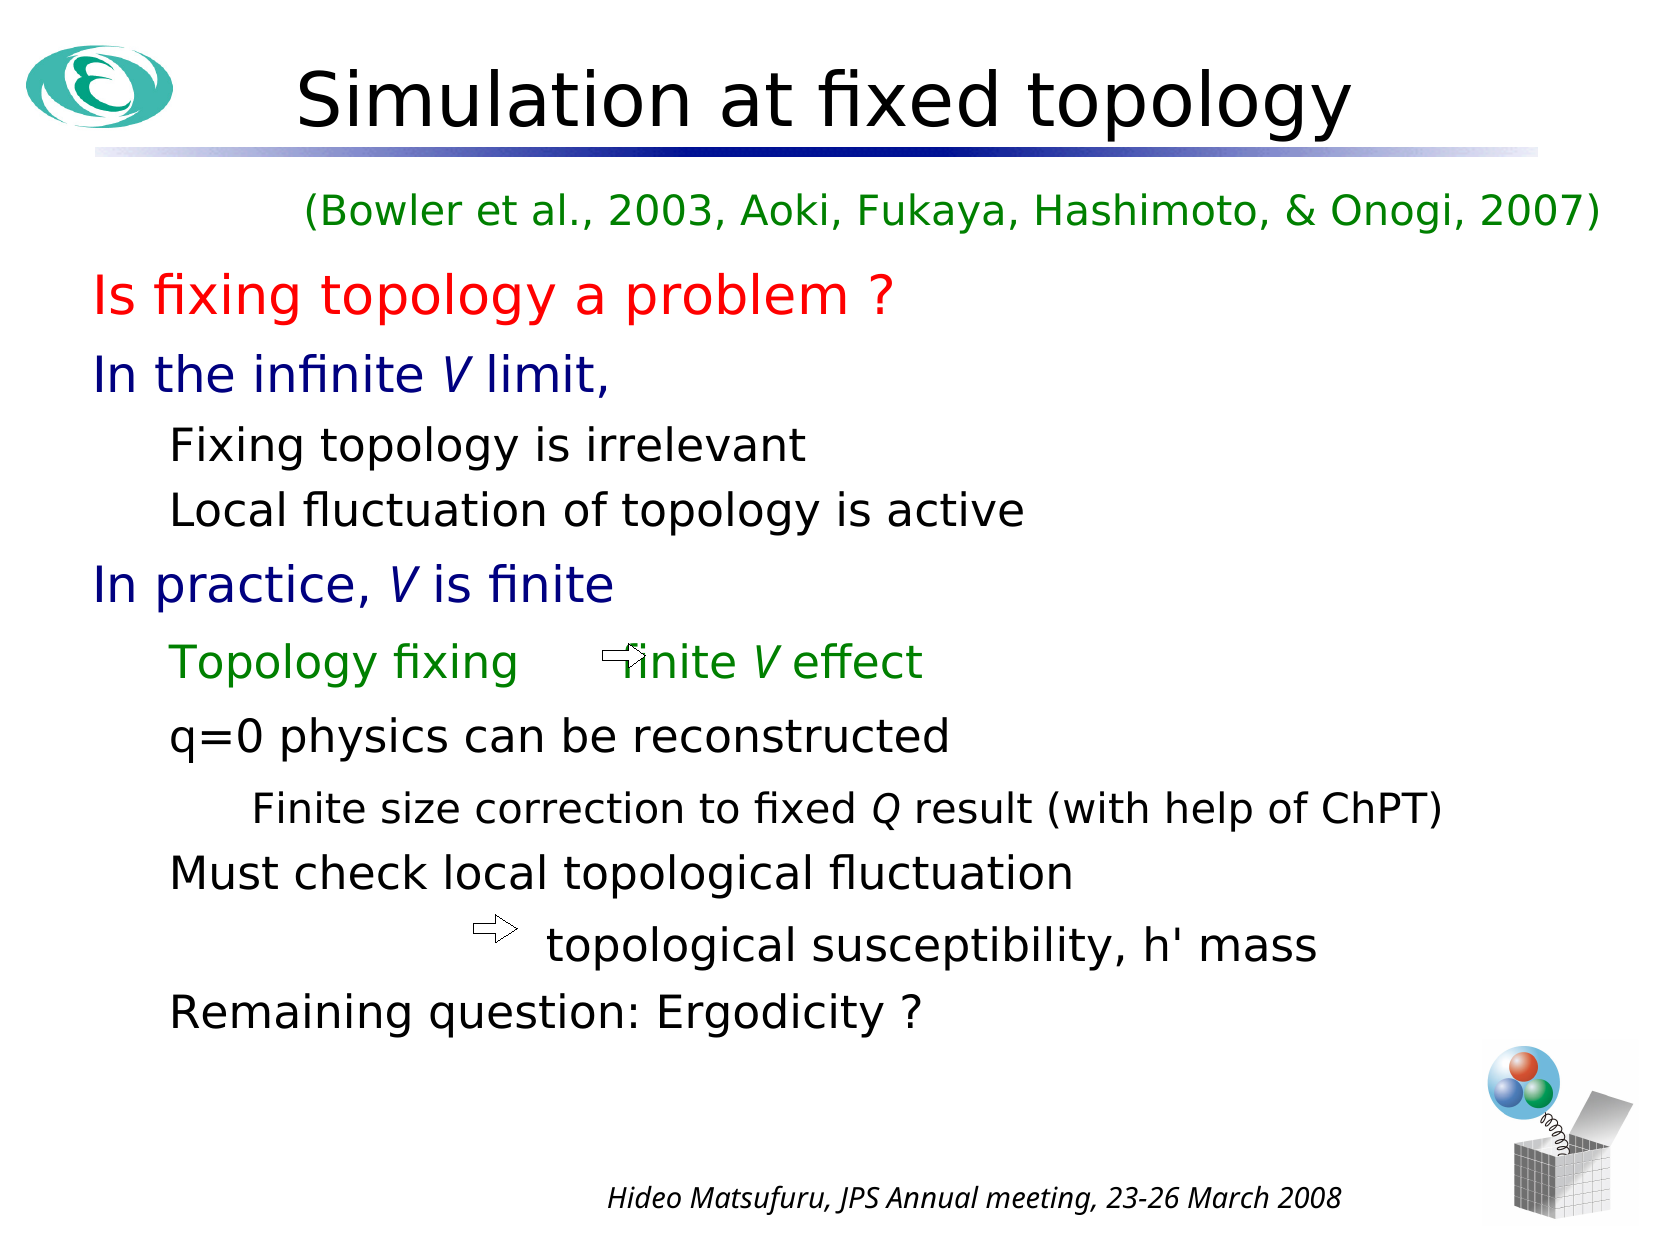

# Simulation at fixed topology
 (Bowler et al., 2003, Aoki, Fukaya, Hashimoto, & Onogi, 2007)
Is fixing topology a problem ?
In the infinite V limit,
Fixing topology is irrelevant
Local fluctuation of topology is active
In practice, V is finite
Topology fixing finite V effect
q=0 physics can be reconstructed
Finite size correction to fixed Q result (with help of ChPT)
Must check local topological fluctuation
 topological susceptibility, h' mass
Remaining question: Ergodicity ?